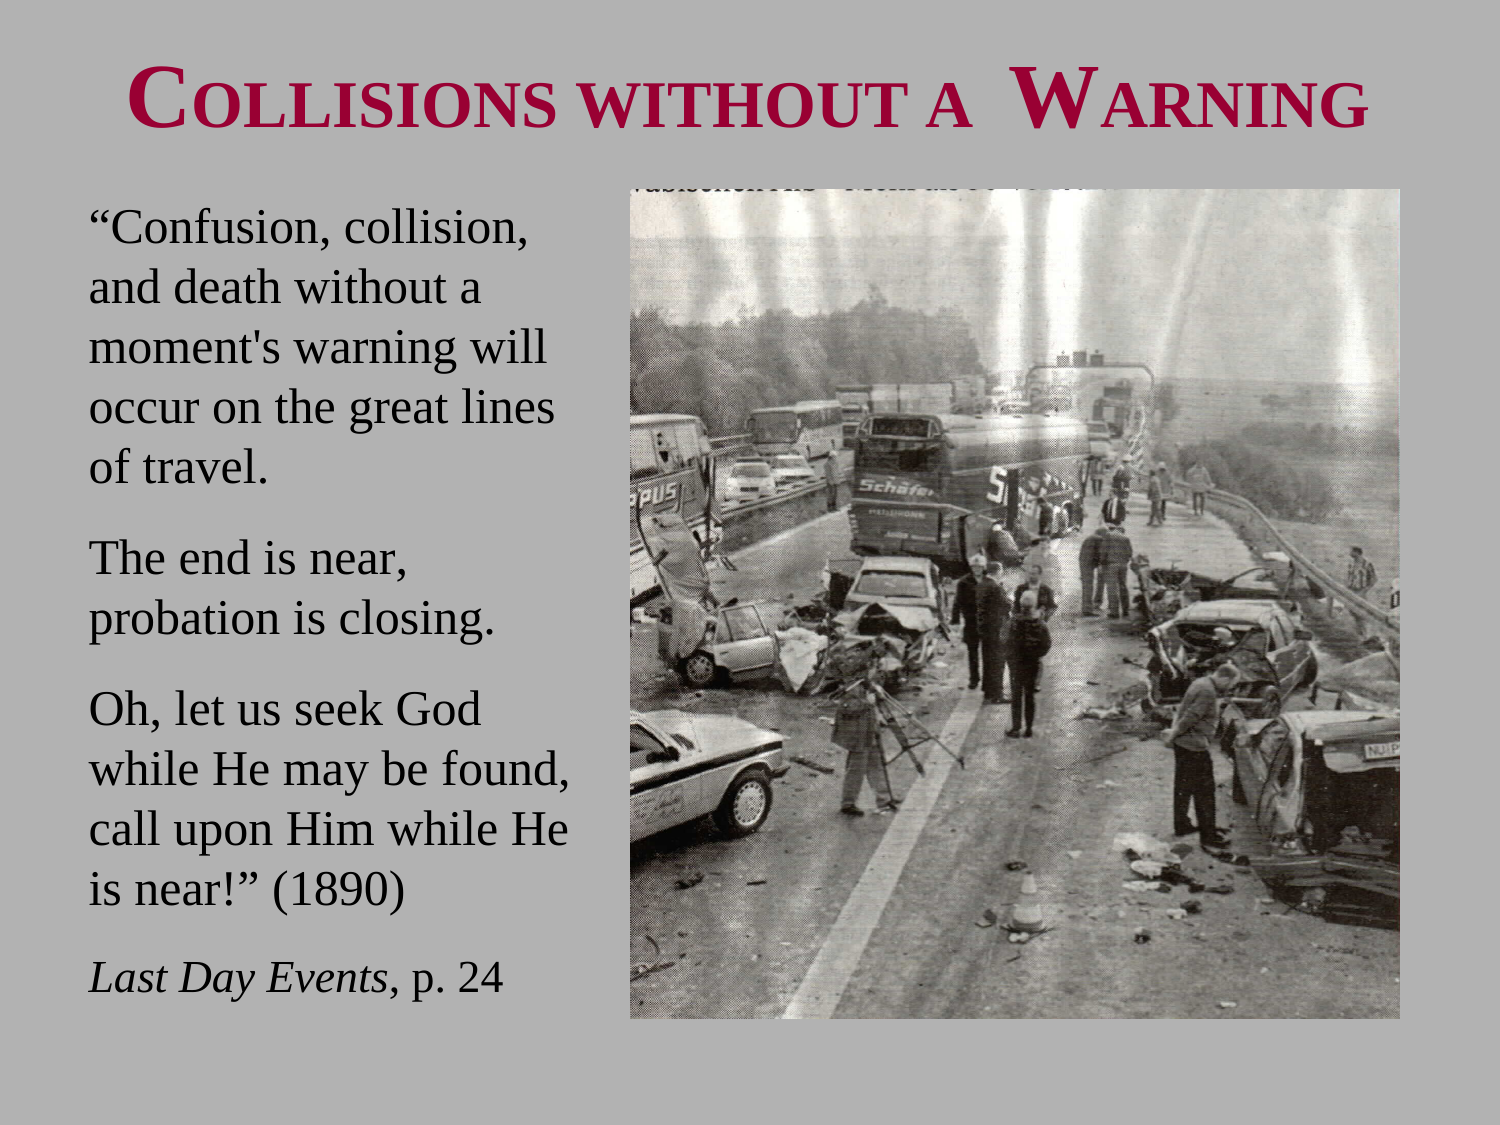

COLLISIONS WITHOUT A WARNING
“Confusion, collision, and death without a moment's warning will occur on the great lines of travel.
The end is near, probation is closing.
Oh, let us seek God while He may be found, call upon Him while He is near!” (1890)
Last Day Events, p. 24